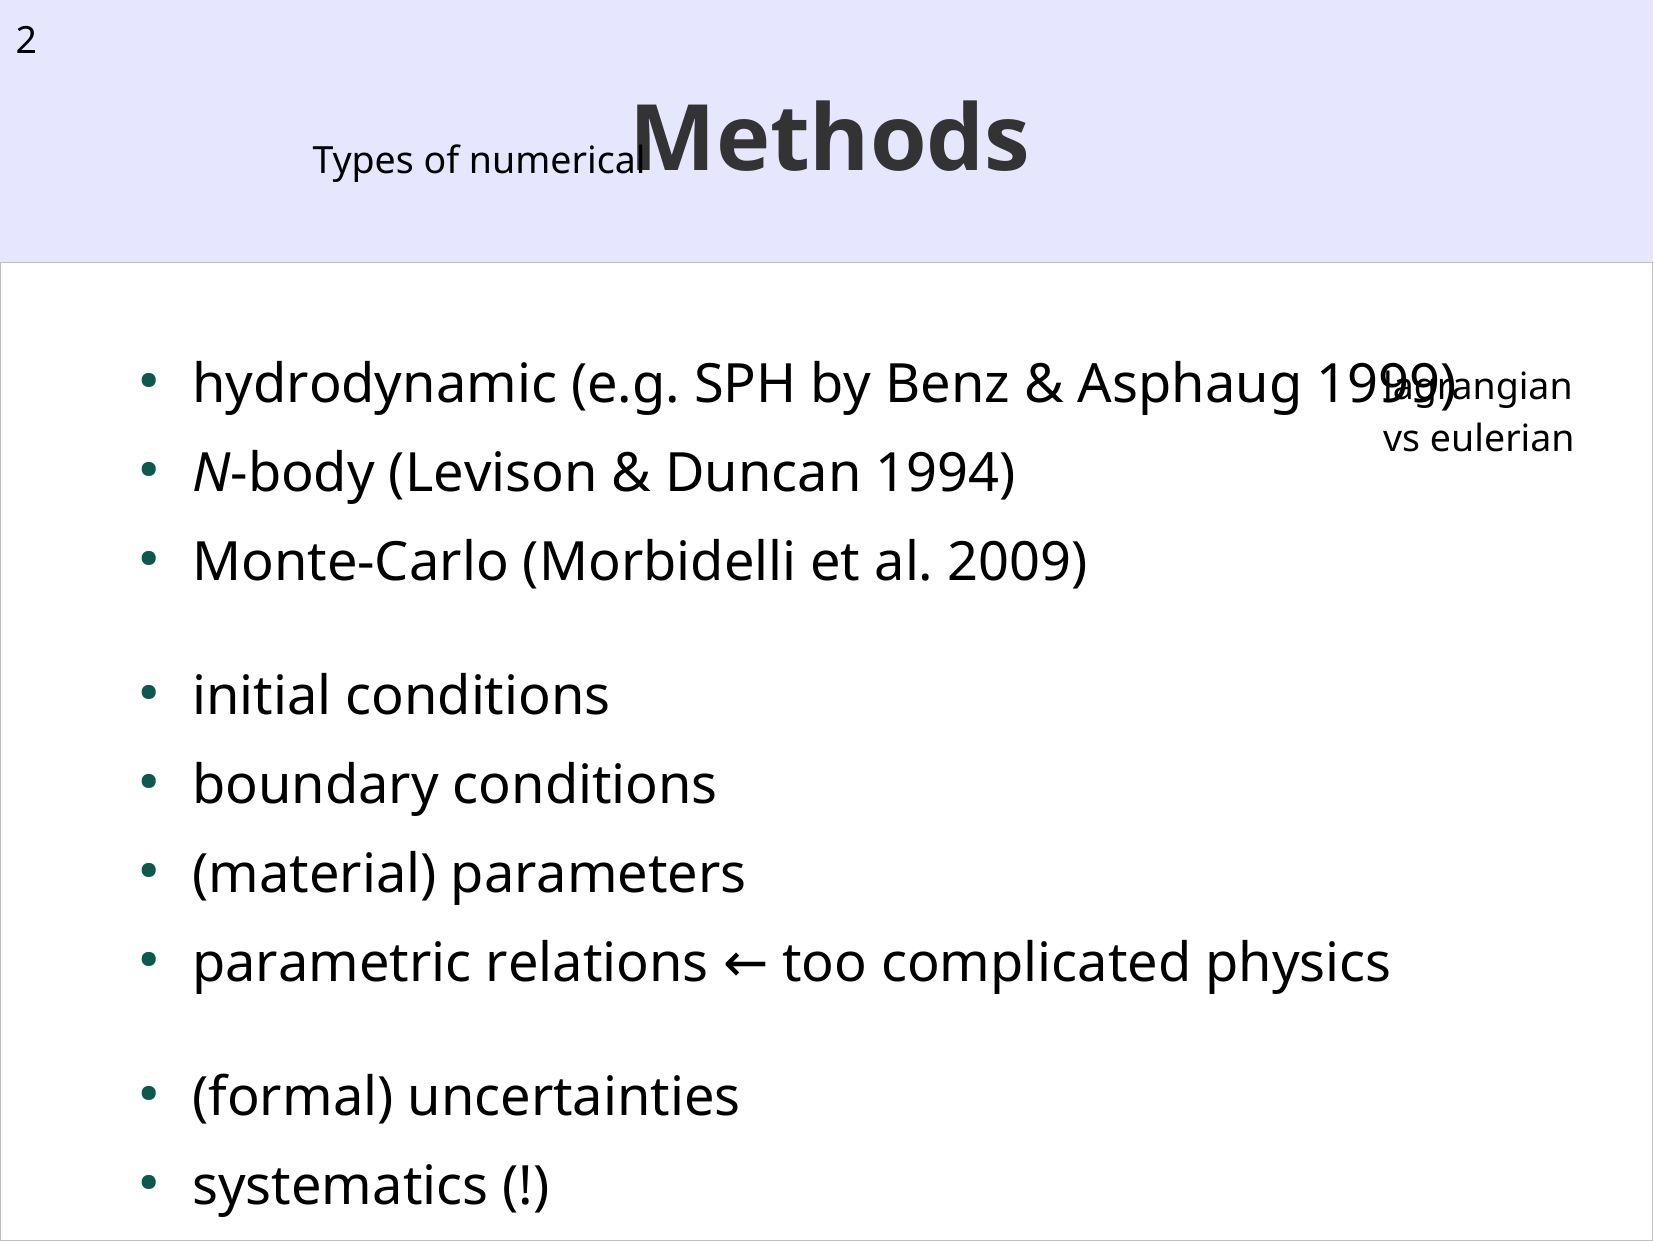

2
# Methods
Types of numerical
hydrodynamic (e.g. SPH by Benz & Asphaug 1999)
N-body (Levison & Duncan 1994)
Monte-Carlo (Morbidelli et al. 2009)
initial conditions
boundary conditions
(material) parameters
parametric relations ← too complicated physics
(formal) uncertainties
systematics (!)
lagrangian
vs eulerian